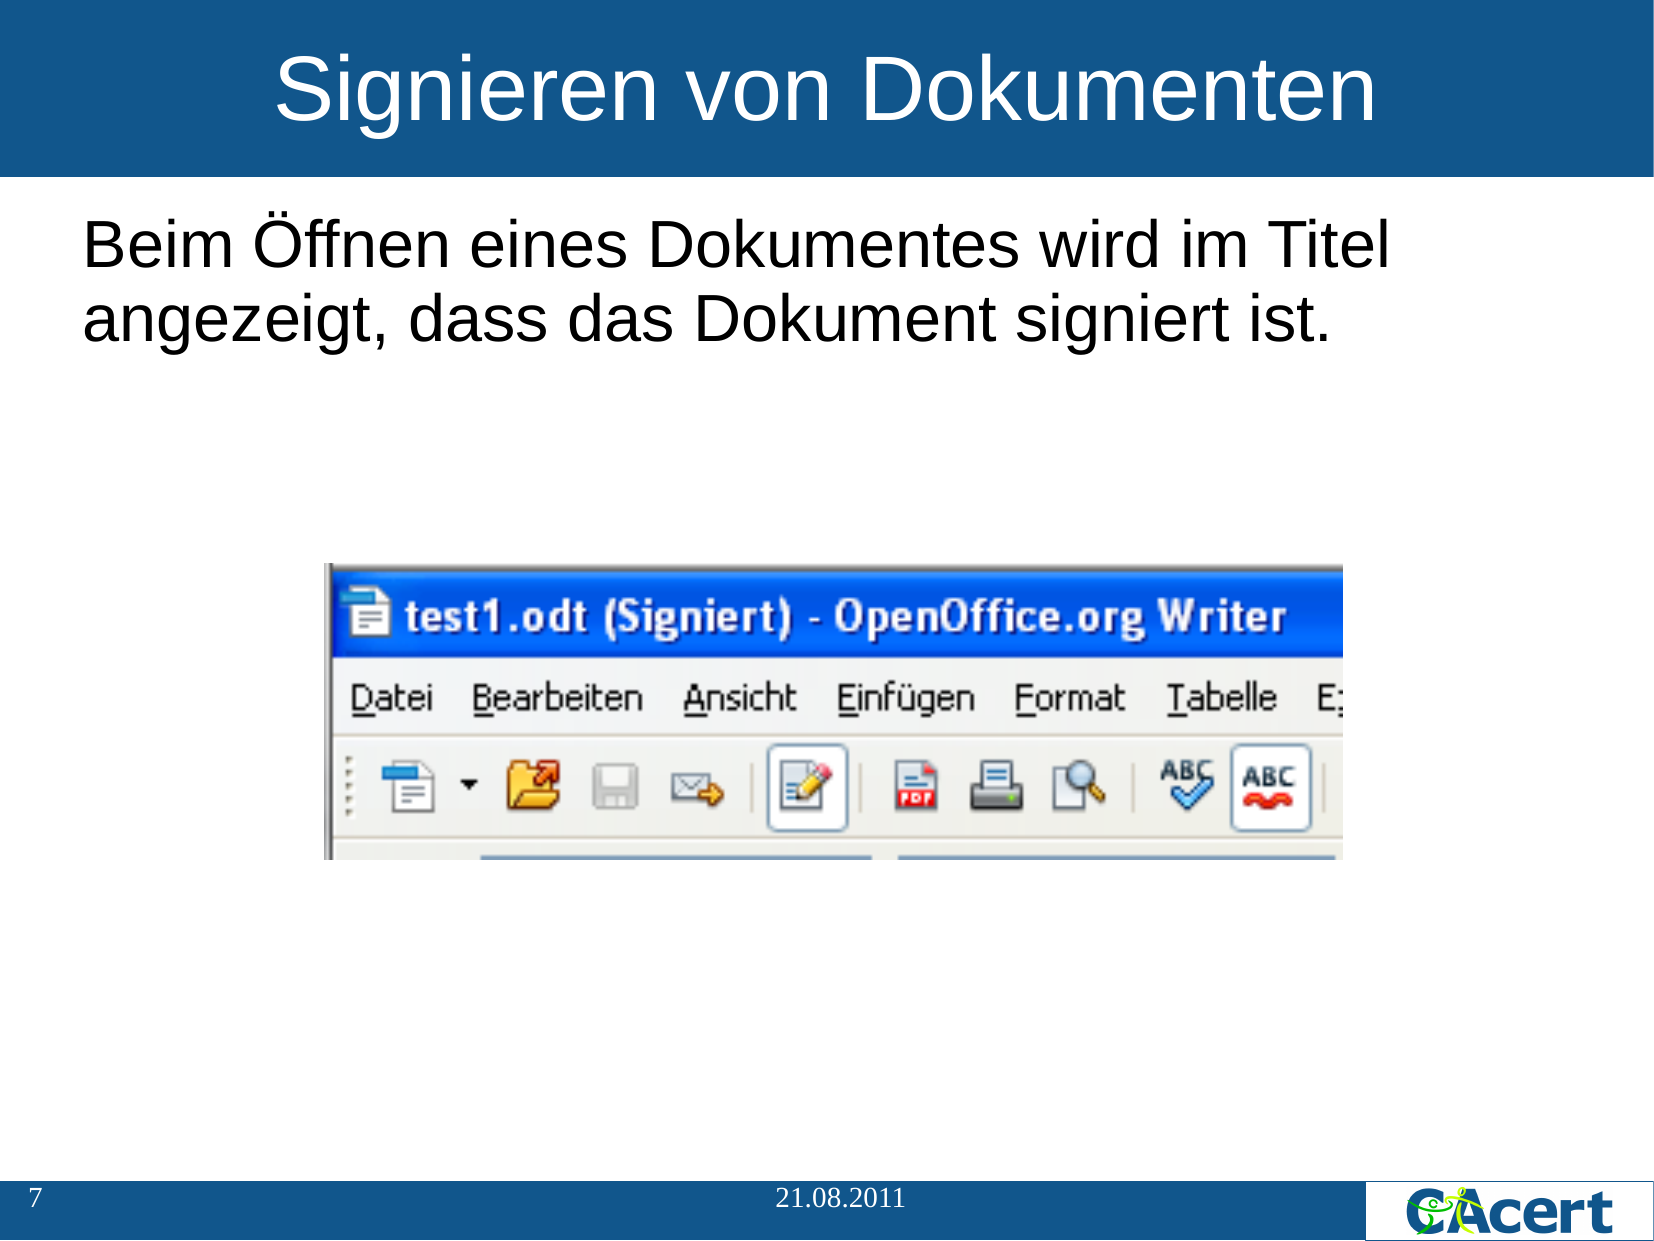

# Signieren von Dokumenten
Beim Öffnen eines Dokumentes wird im Titel angezeigt, dass das Dokument signiert ist.
7
21.08.2011